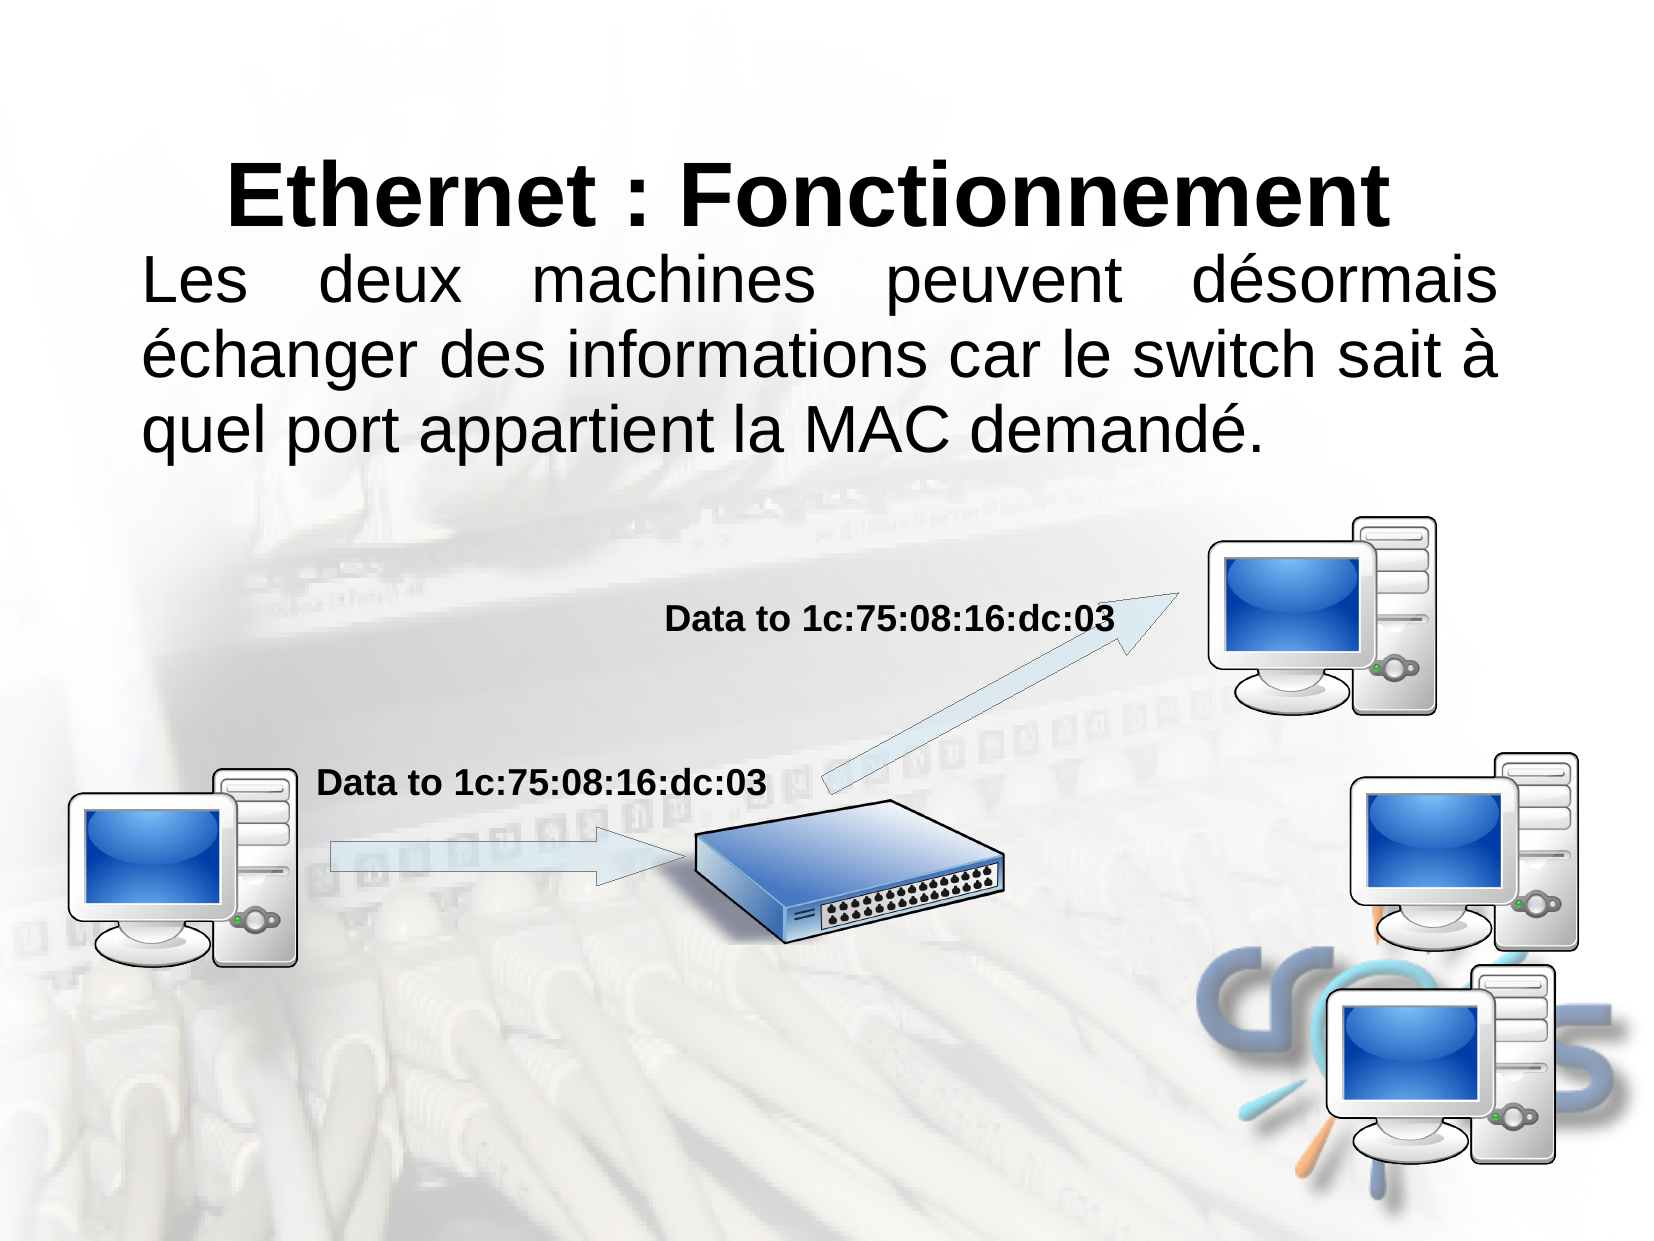

# Ethernet : Fonctionnement
Les deux machines peuvent désormais échanger des informations car le switch sait à quel port appartient la MAC demandé.
Data to 1c:75:08:16:dc:03
Data to 1c:75:08:16:dc:03